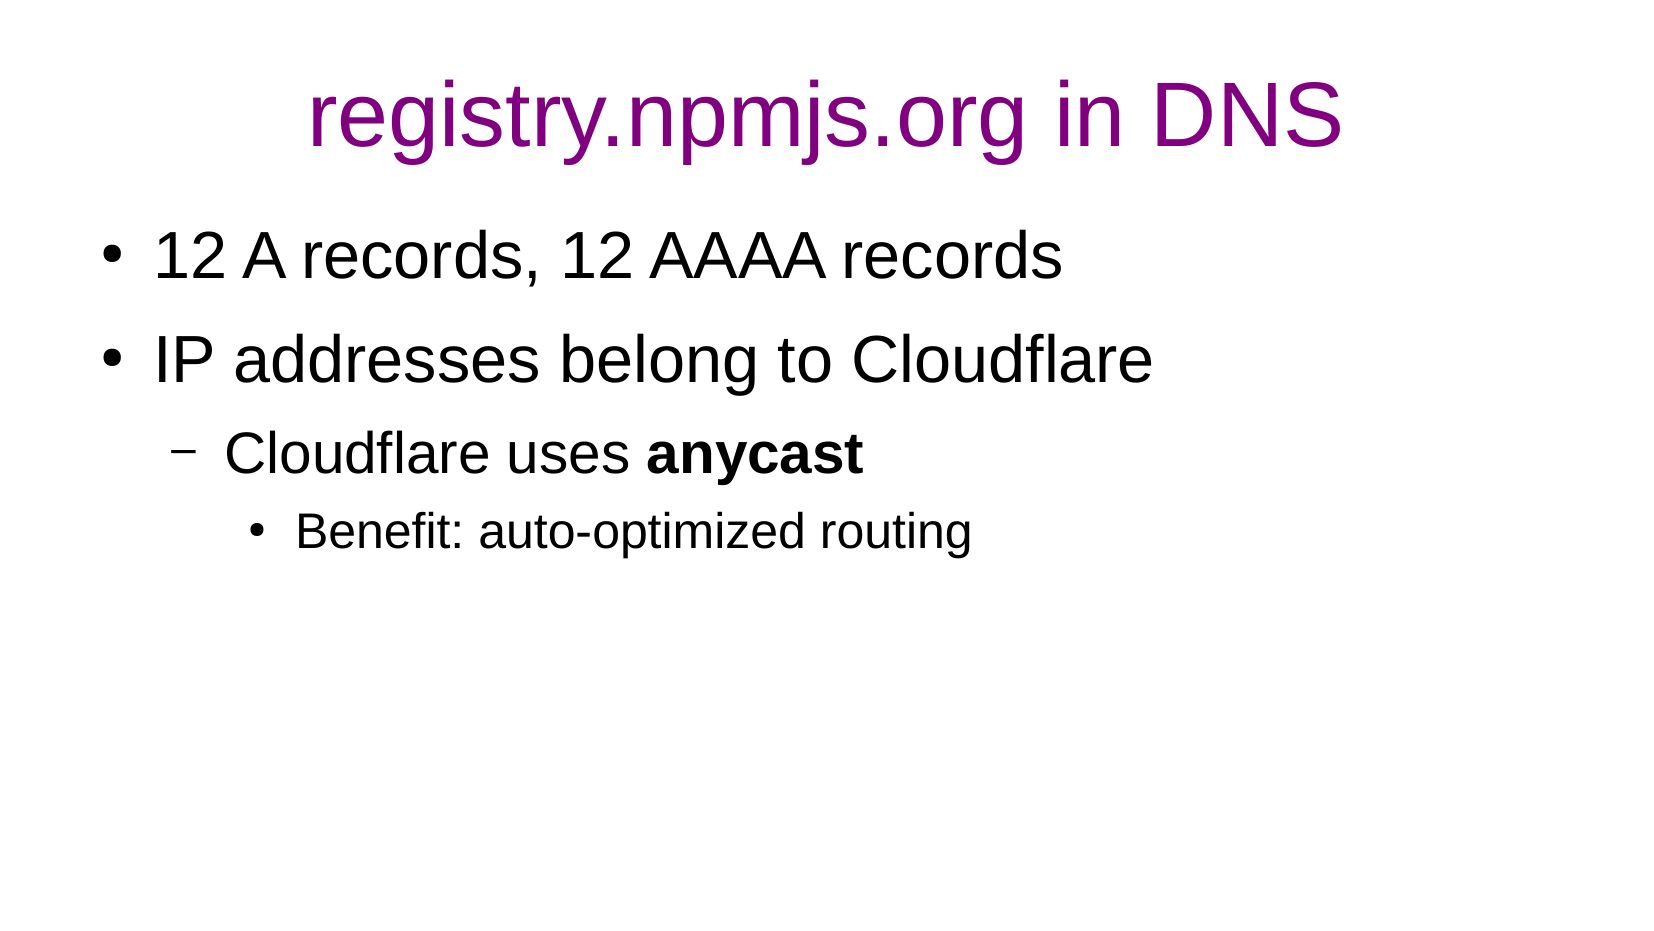

# registry.npmjs.org in DNS
12 A records, 12 AAAA records
IP addresses belong to Cloudflare
Cloudflare uses anycast
Benefit: auto-optimized routing